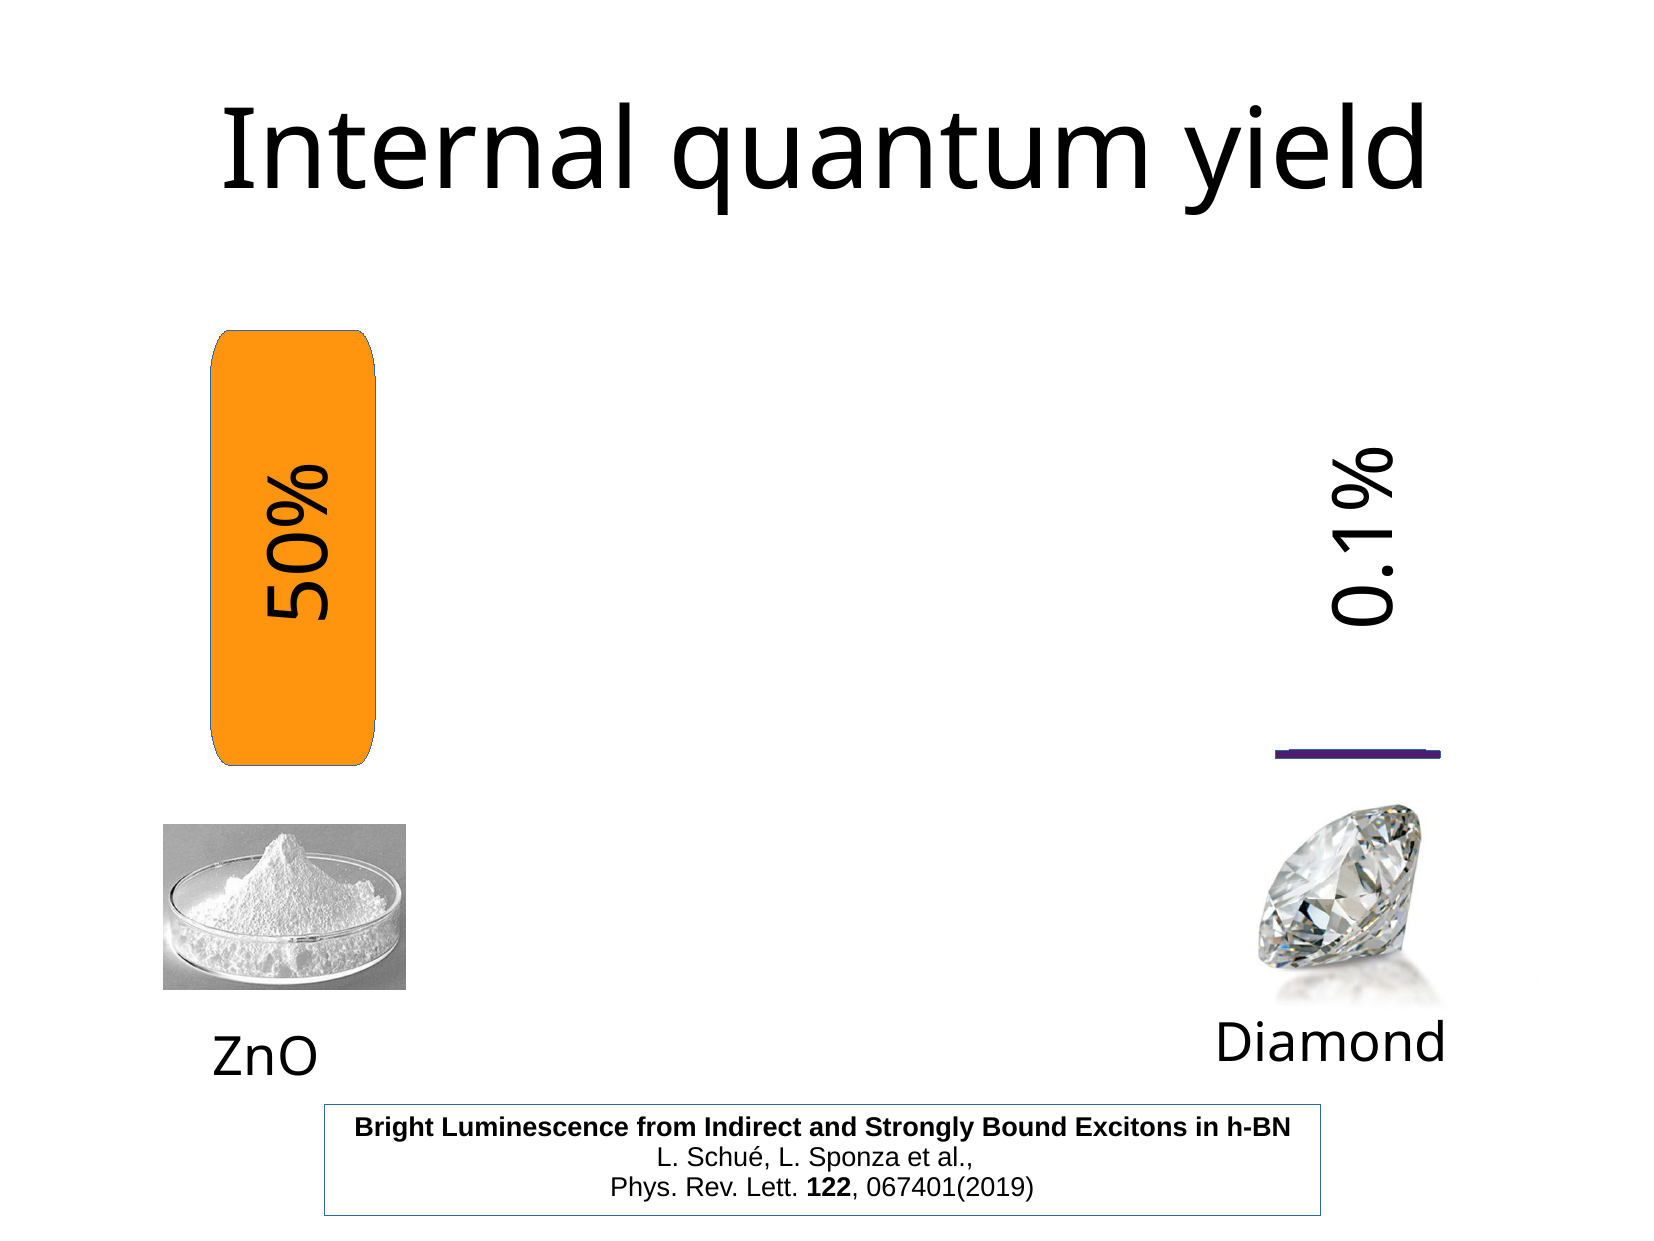

# Internal quantum yield
0.1%
50%
Diamond
ZnO
Bright Luminescence from Indirect and Strongly Bound Excitons in h-BN
L. Schué, L. Sponza et al.,
Phys. Rev. Lett. 122, 067401(2019)